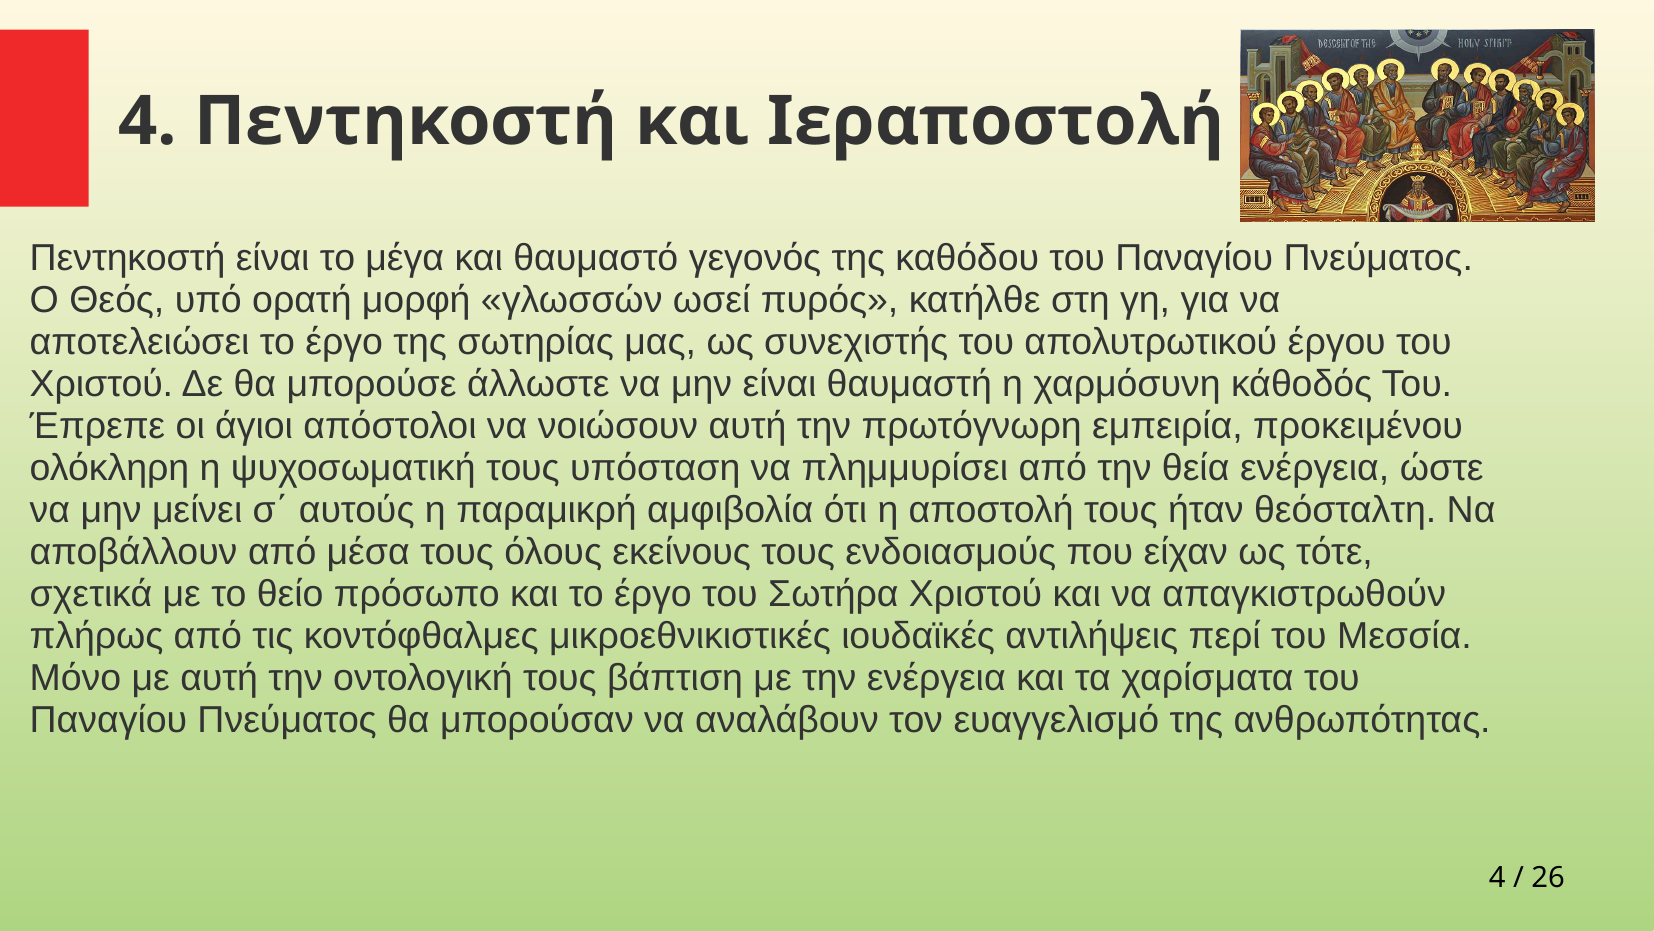

# 4. Πεντηκοστή και Ιεραποστολή
Πεντηκοστή είναι το μέγα και θαυμαστό γεγονός της καθόδου του Παναγίου Πνεύματος. Ο Θεός, υπό ορατή μορφή «γλωσσών ωσεί πυρός», κατήλθε στη γη, για να αποτελειώσει το έργο της σωτηρίας μας, ως συνεχιστής του απολυτρωτικού έργου του Χριστού. Δε θα μπορούσε άλλωστε να μην είναι θαυμαστή η χαρμόσυνη κάθοδός Του. Έπρεπε οι άγιοι απόστολοι να νοιώσουν αυτή την πρωτόγνωρη εμπειρία, προκειμένου ολόκληρη η ψυχοσωματική τους υπόσταση να πλημμυρίσει από την θεία ενέργεια, ώστε να μην μείνει σ΄ αυτούς η παραμικρή αμφιβολία ότι η αποστολή τους ήταν θεόσταλτη. Να αποβάλλουν από μέσα τους όλους εκείνους τους ενδοιασμούς που είχαν ως τότε, σχετικά με το θείο πρόσωπο και το έργο του Σωτήρα Χριστού και να απαγκιστρωθούν πλήρως από τις κοντόφθαλμες μικροεθνικιστικές ιουδαϊκές αντιλήψεις περί του Μεσσία. Μόνο με αυτή την οντολογική τους βάπτιση με την ενέργεια και τα χαρίσματα του Παναγίου Πνεύματος θα μπορούσαν να αναλάβουν τον ευαγγελισμό της ανθρωπότητας.
4